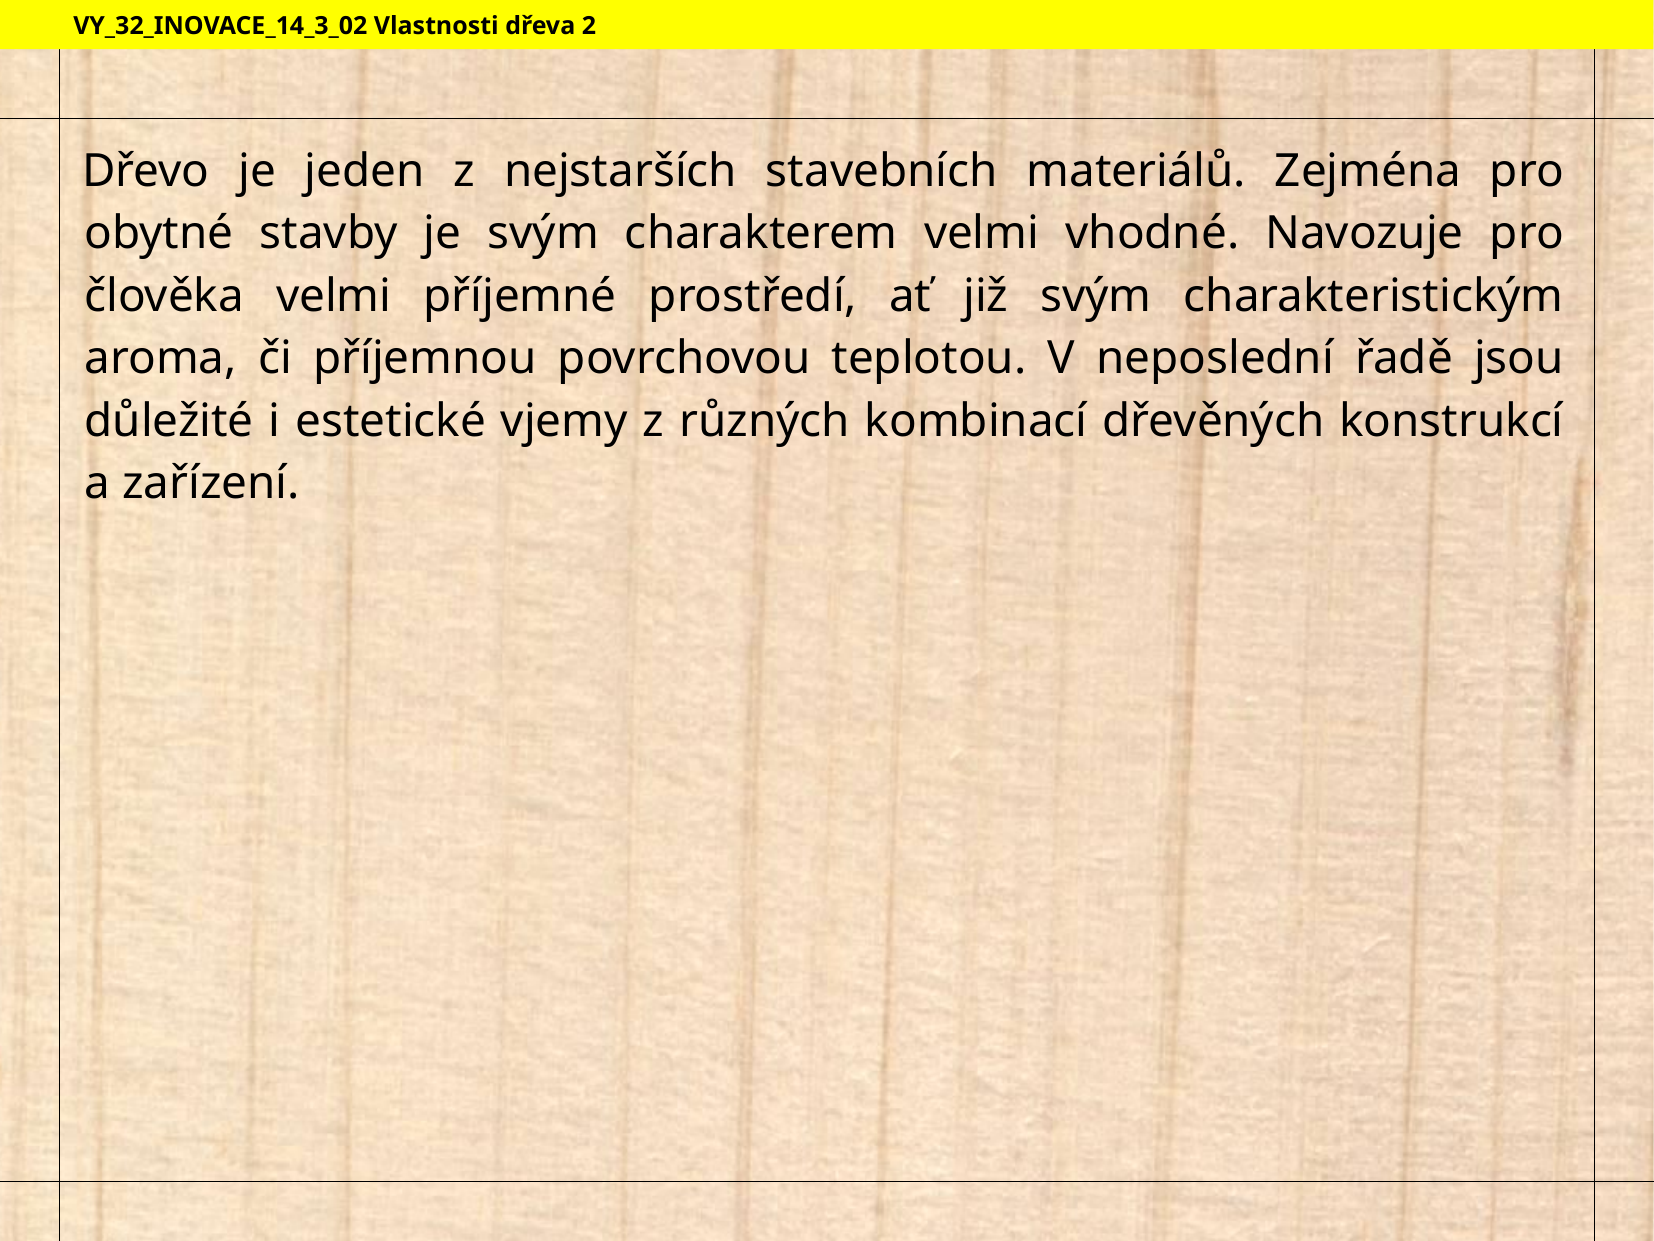

VY_32_INOVACE_14_3_02 Vlastnosti dřeva 2
#
Dřevo je jeden z nejstarších stavebních materiálů. Zejména pro obytné stavby je svým charakterem velmi vhodné. Navozuje pro člověka velmi příjemné prostředí, ať již svým charakteristickým aroma, či příjemnou povrchovou teplotou. V neposlední řadě jsou důležité i estetické vjemy z různých kombinací dřevěných konstrukcí a zařízení.